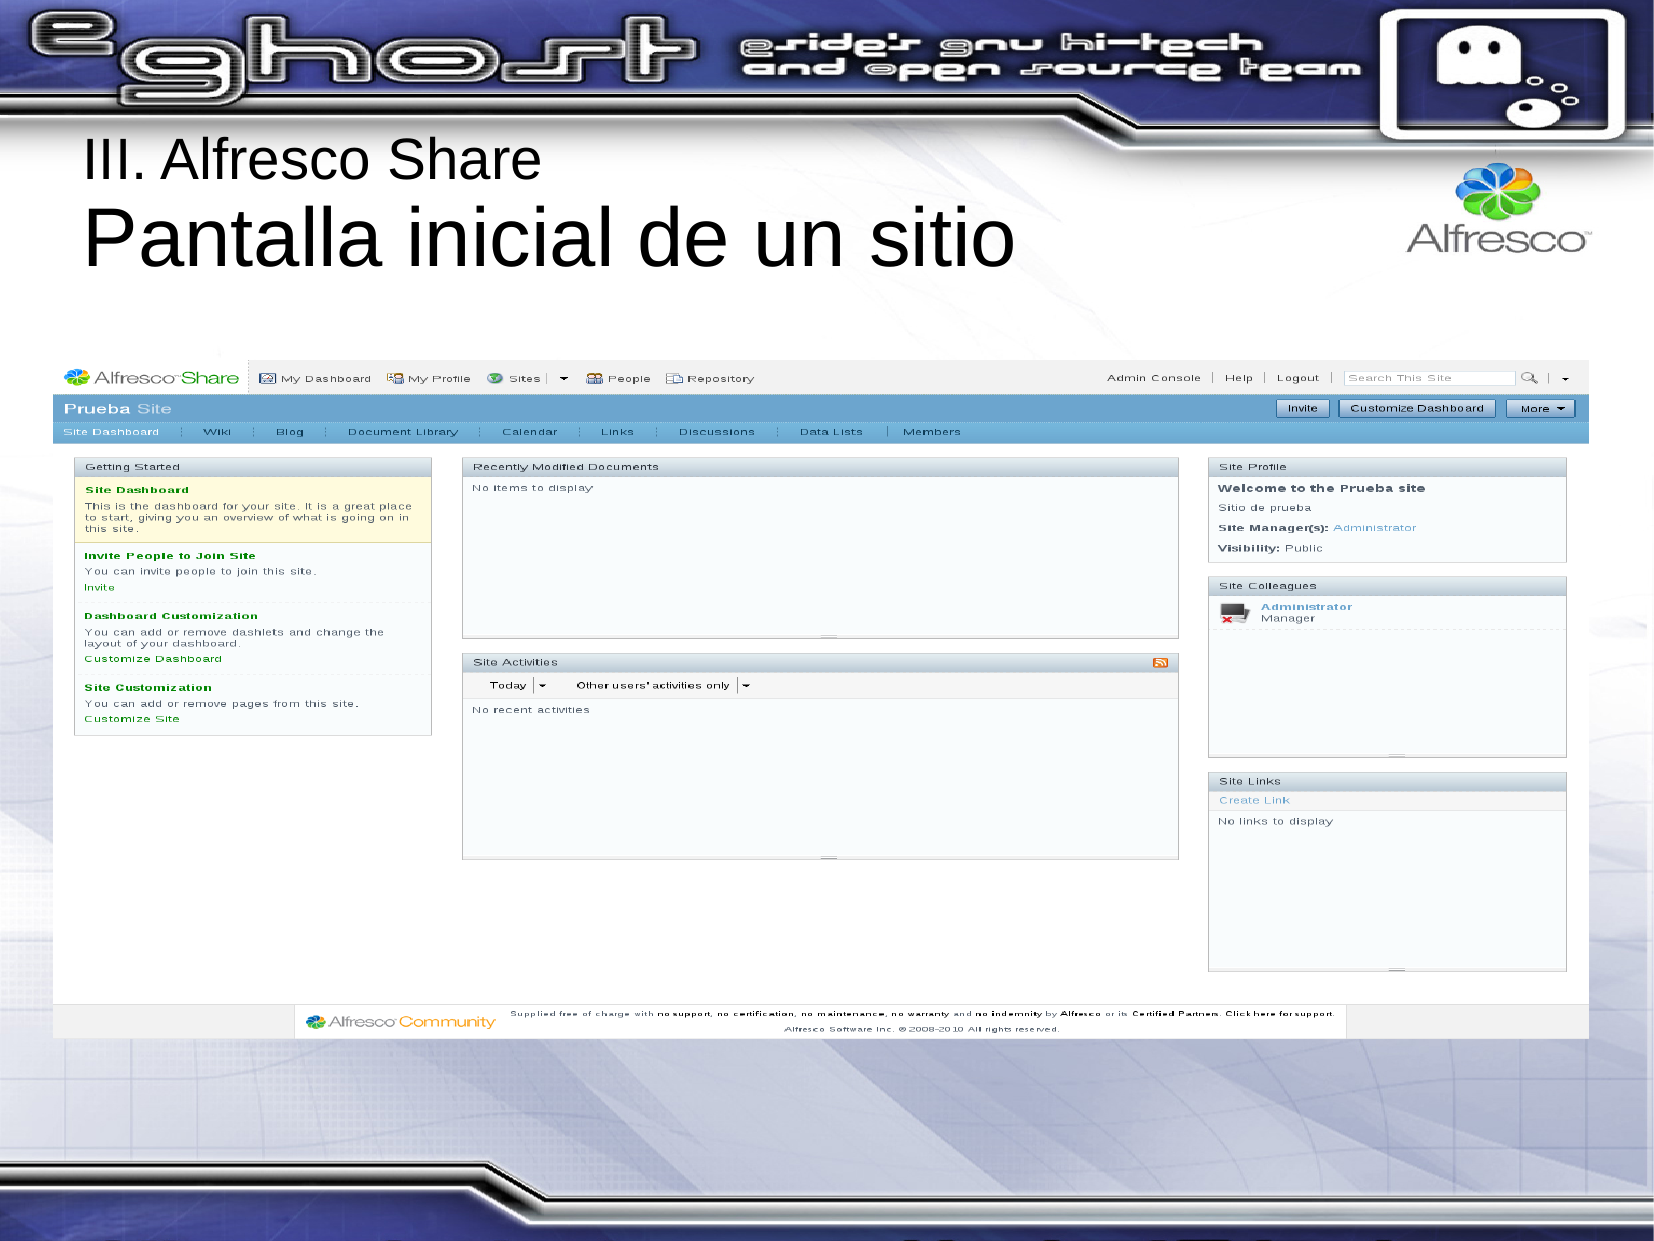

# III. Alfresco Share Pantalla inicial de un sitio